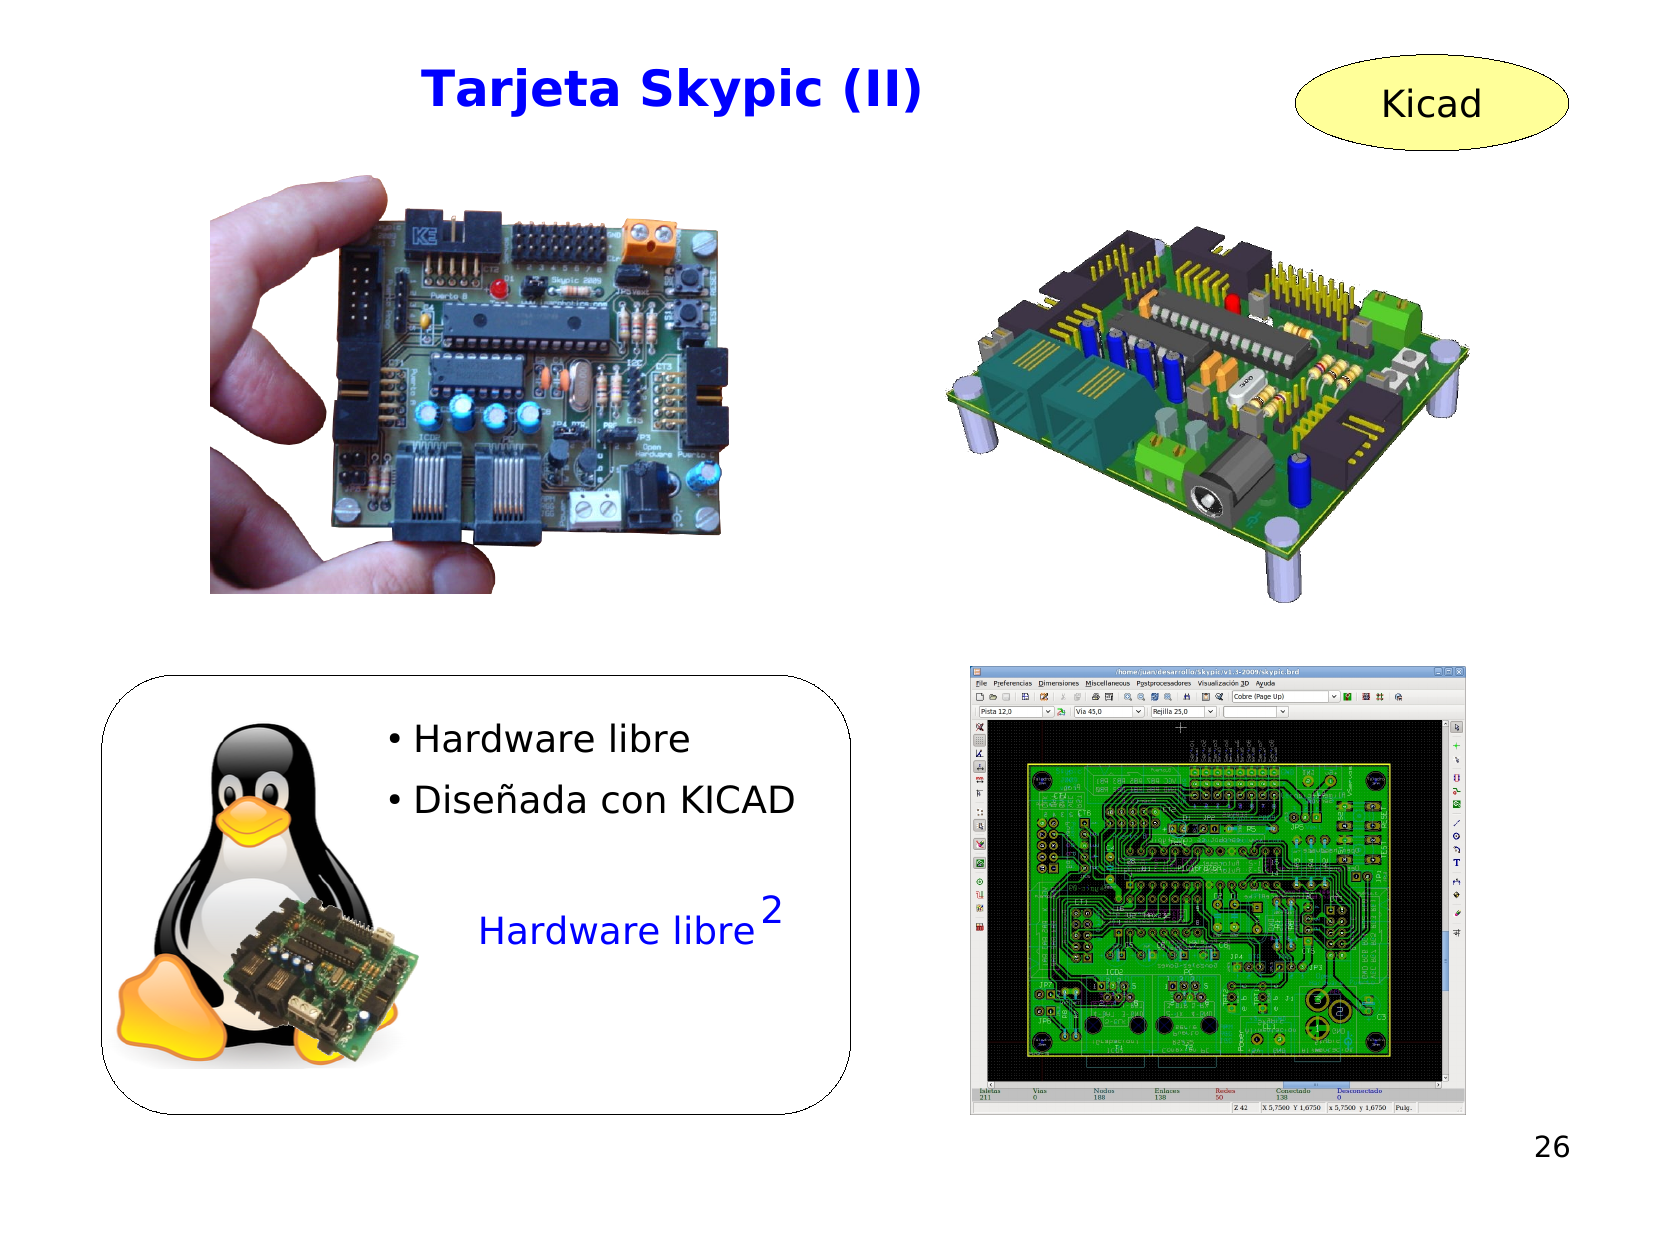

Tarjeta Skypic (II)
Kicad
 Hardware libre
 Diseñada con KICAD
2
 Hardware libre
26